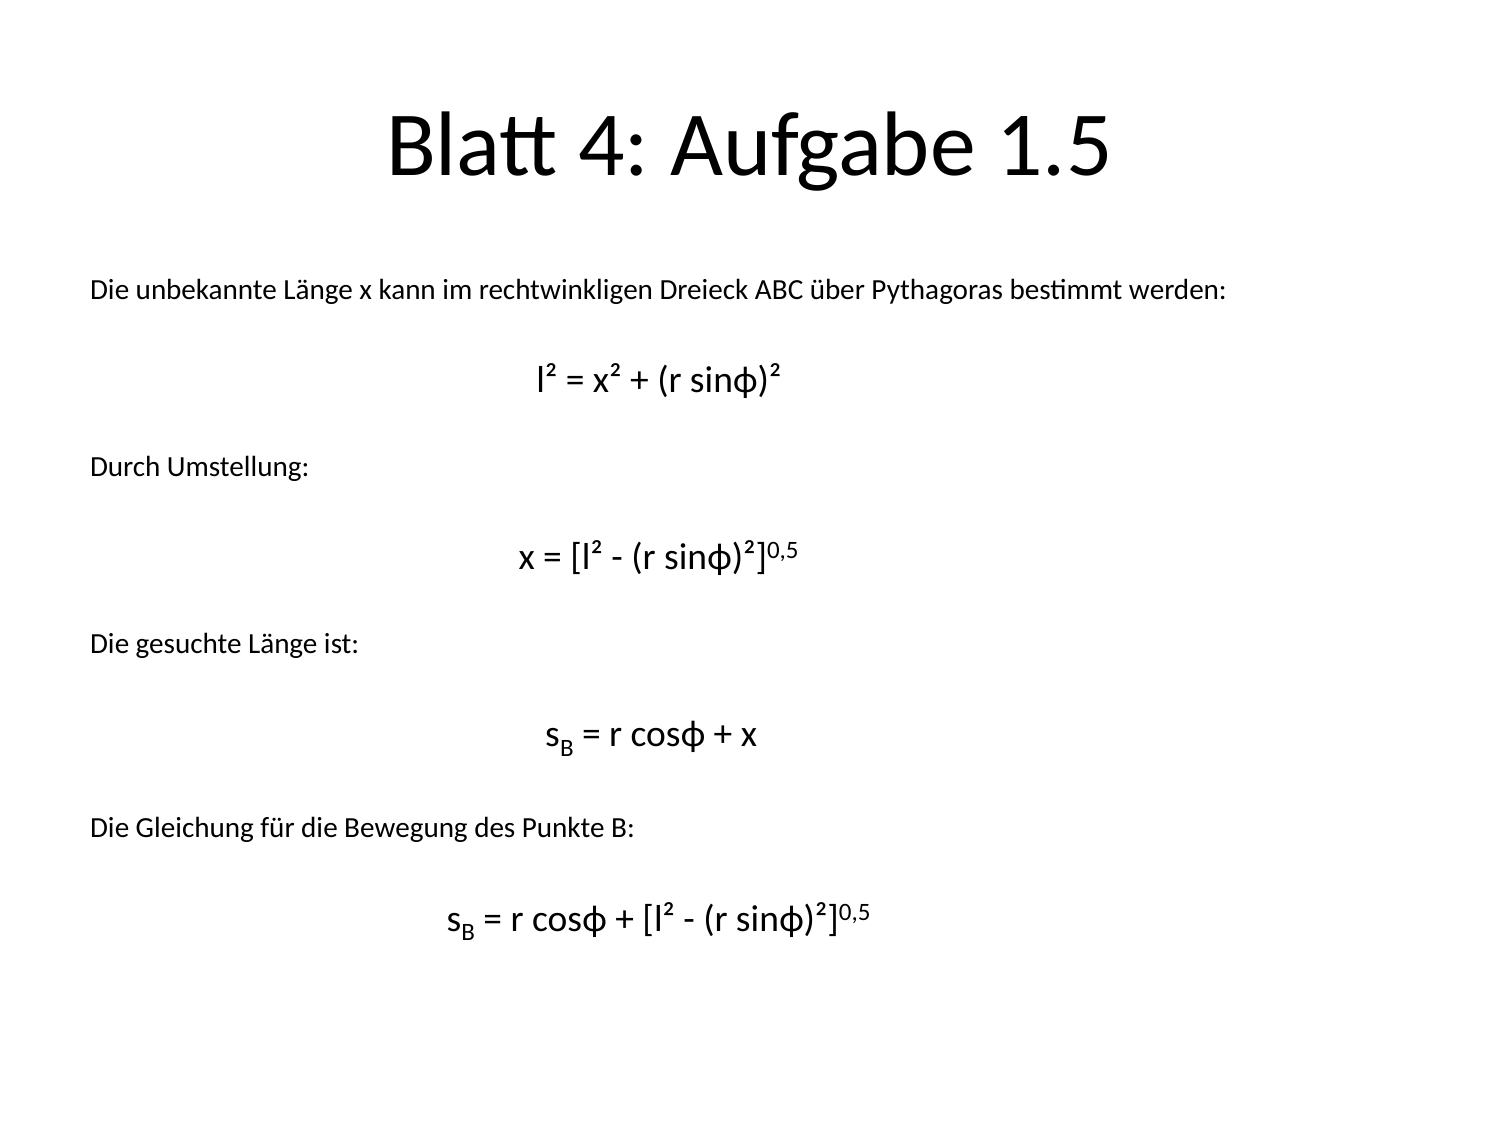

# Blatt 4: Aufgabe 1.5
Die unbekannte Länge x kann im rechtwinkligen Dreieck ABC über Pythagoras bestimmt werden:
l² = x² + (r sinϕ)²
Durch Umstellung:
x = [l² - (r sinϕ)²]0,5
Die gesuchte Länge ist:
sB = r cosϕ + x
Die Gleichung für die Bewegung des Punkte B:
sB = r cosϕ + [l² - (r sinϕ)²]0,5